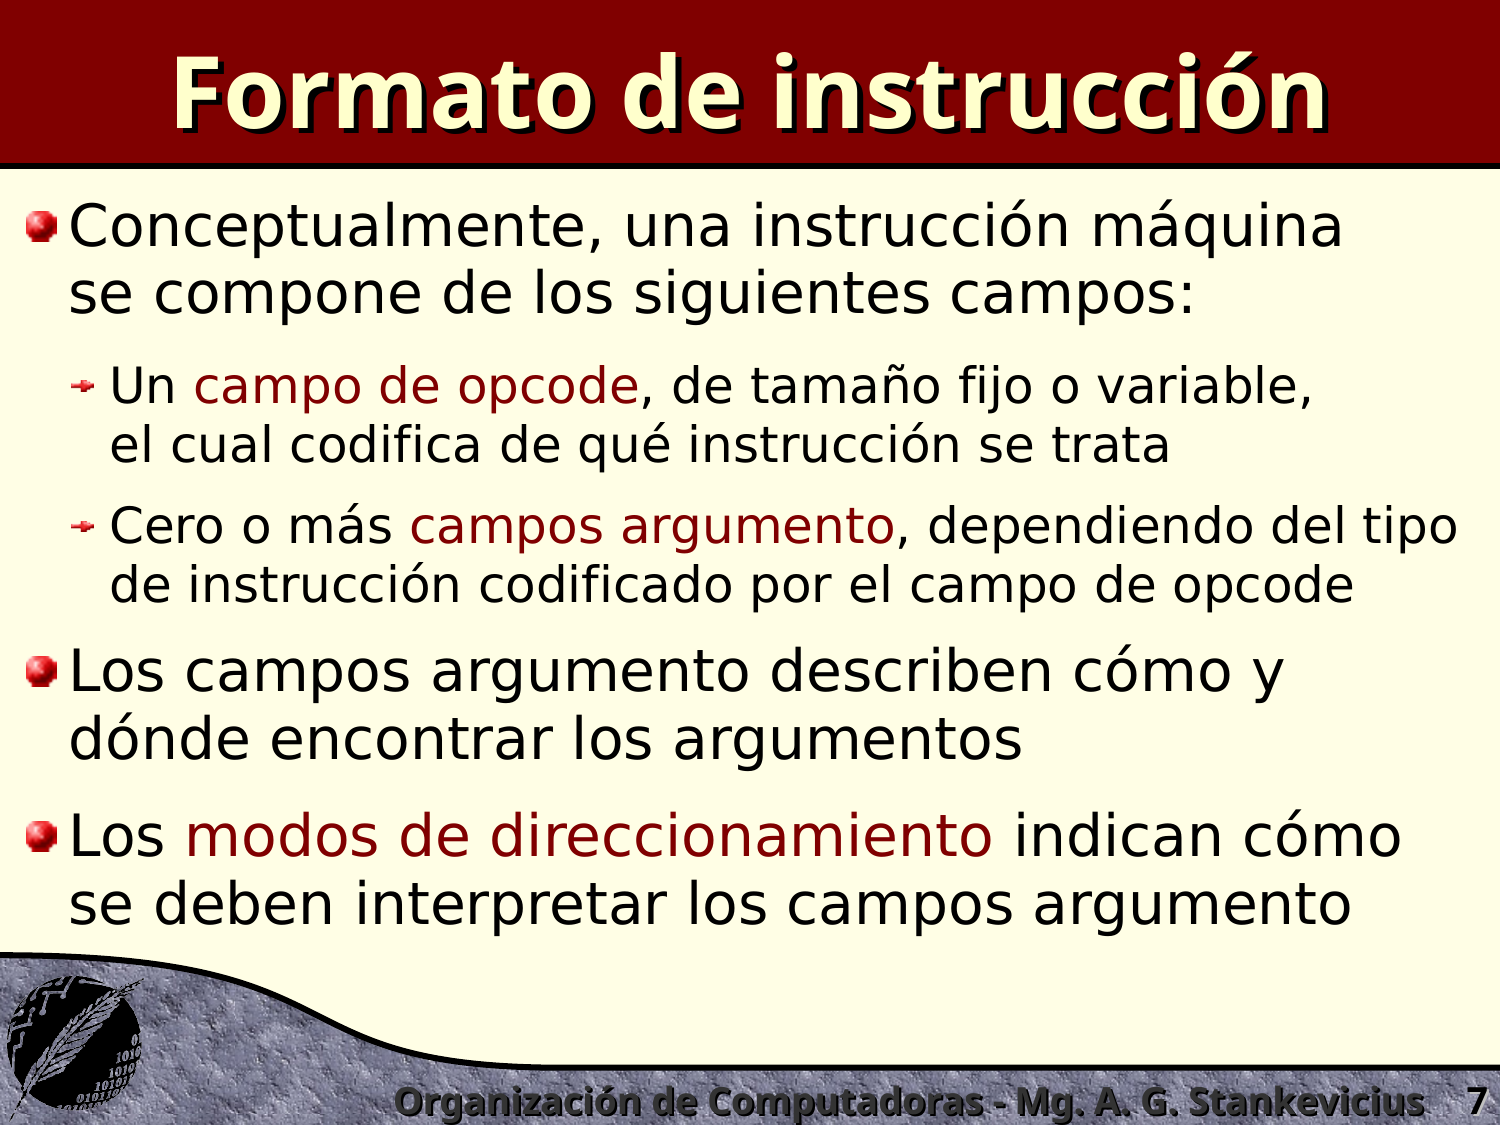

# Formato de instrucción
Conceptualmente, una instrucción máquina
se compone de los siguientes campos:
Un campo de opcode, de tamaño fijo o variable,
el cual codifica de qué instrucción se trata
Cero o más campos argumento, dependiendo del tipo de instrucción codificado por el campo de opcode
Los campos argumento describen cómo y dónde encontrar los argumentos
Los modos de direccionamiento indican cómo se deben interpretar los campos argumento
7